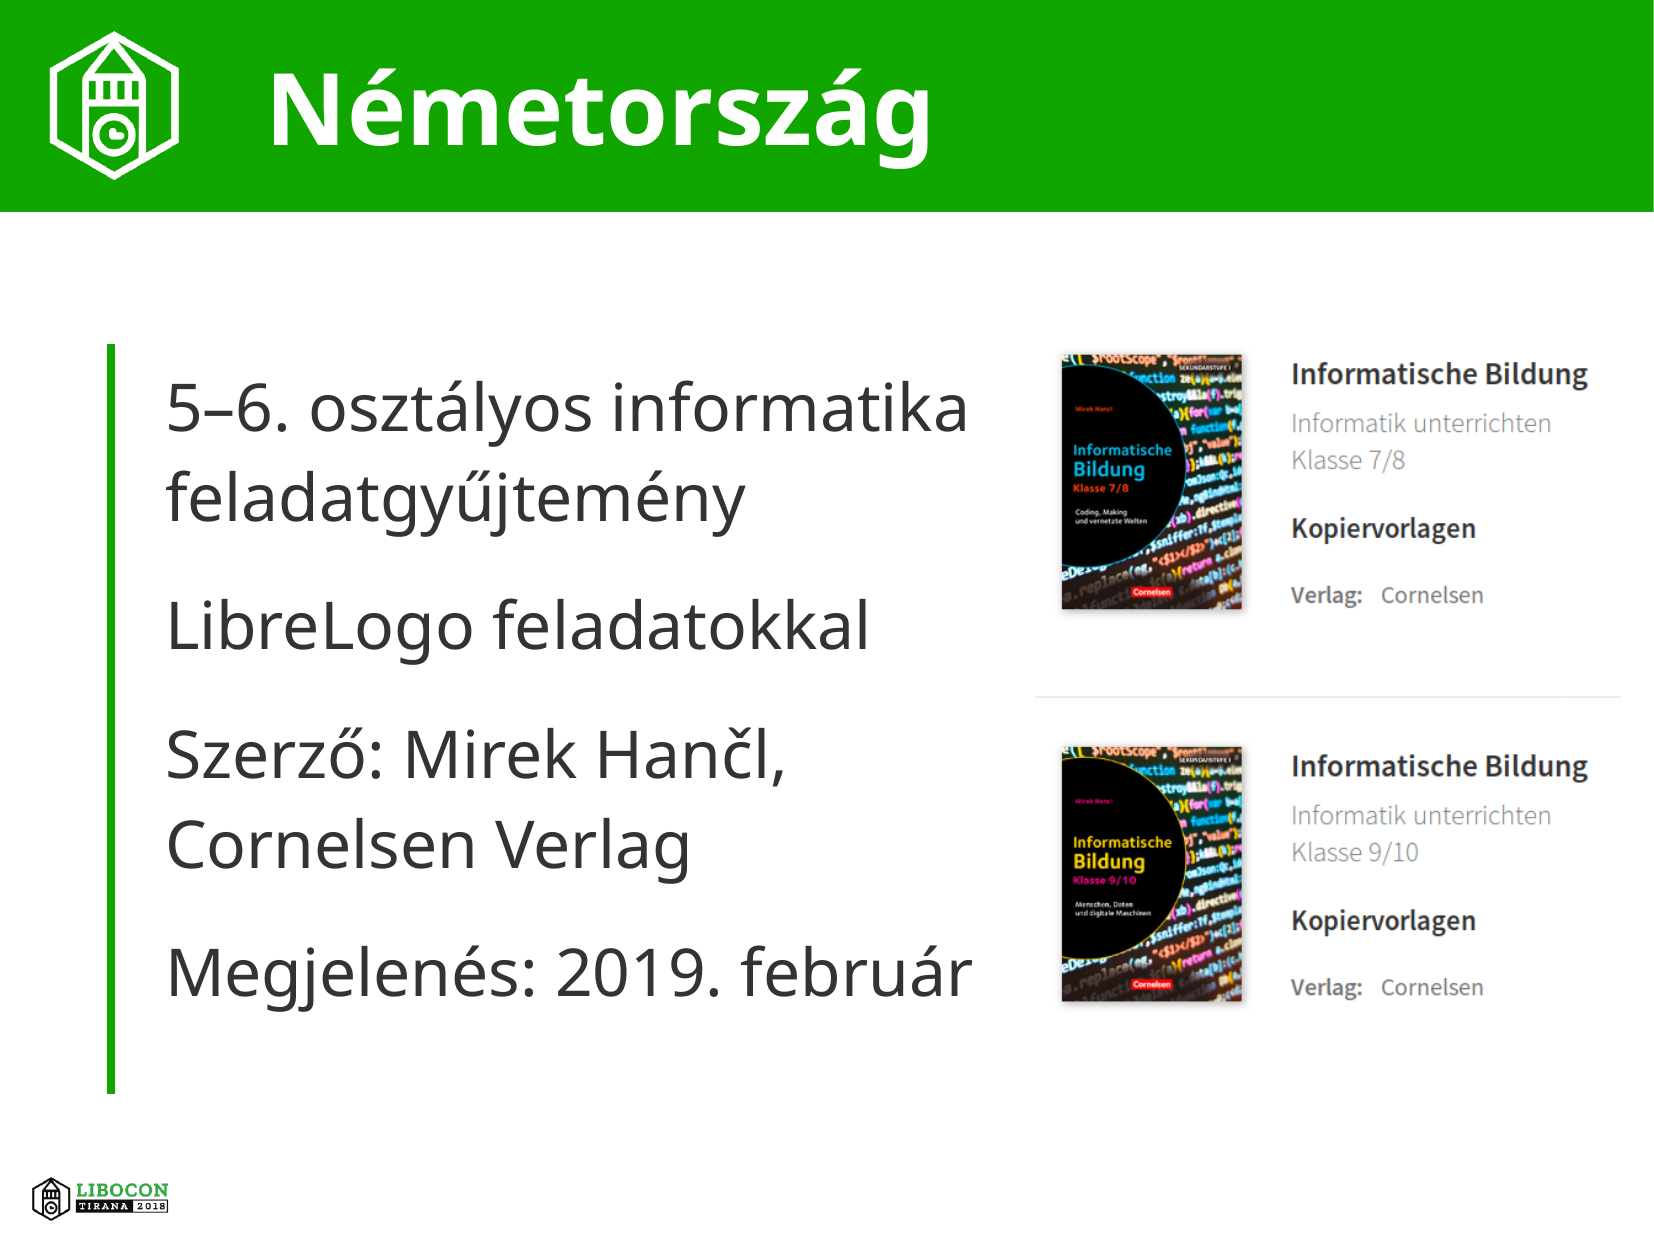

# Németország
5–6. osztályos informatika feladatgyűjtemény
LibreLogo feladatokkal
Szerző: Mirek Hančl,
Cornelsen Verlag
Megjelenés: 2019. február